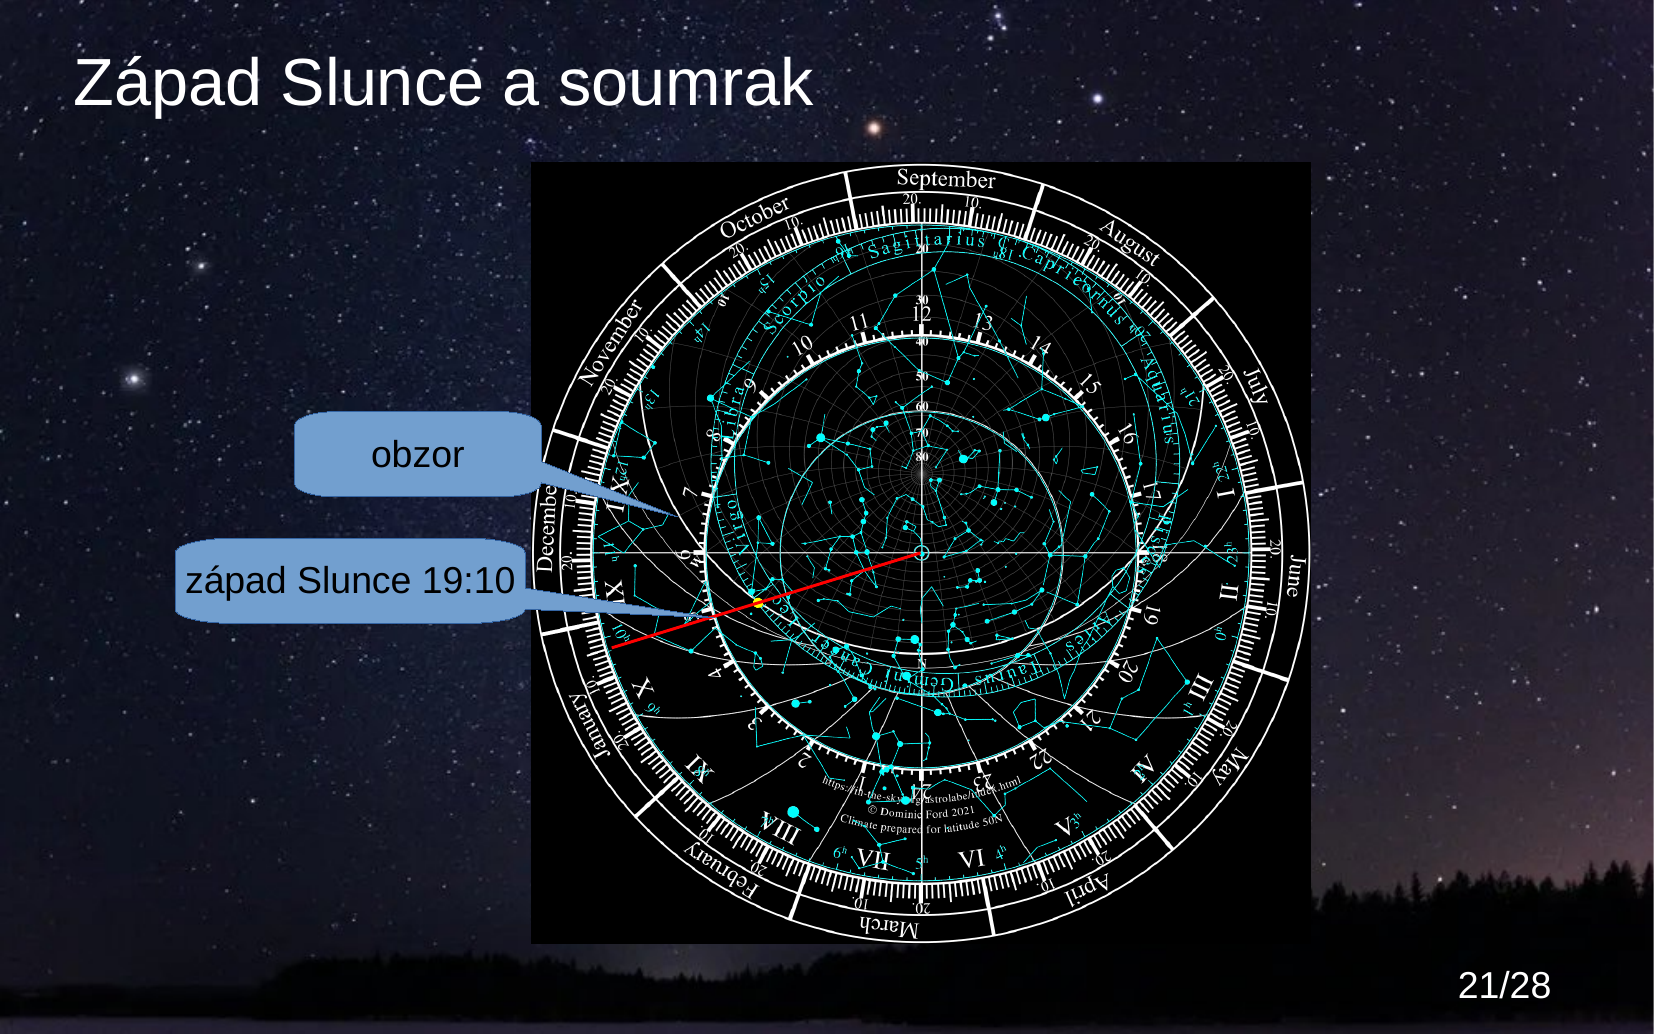

Západ Slunce a soumrak
obzor
západ Slunce 19:10